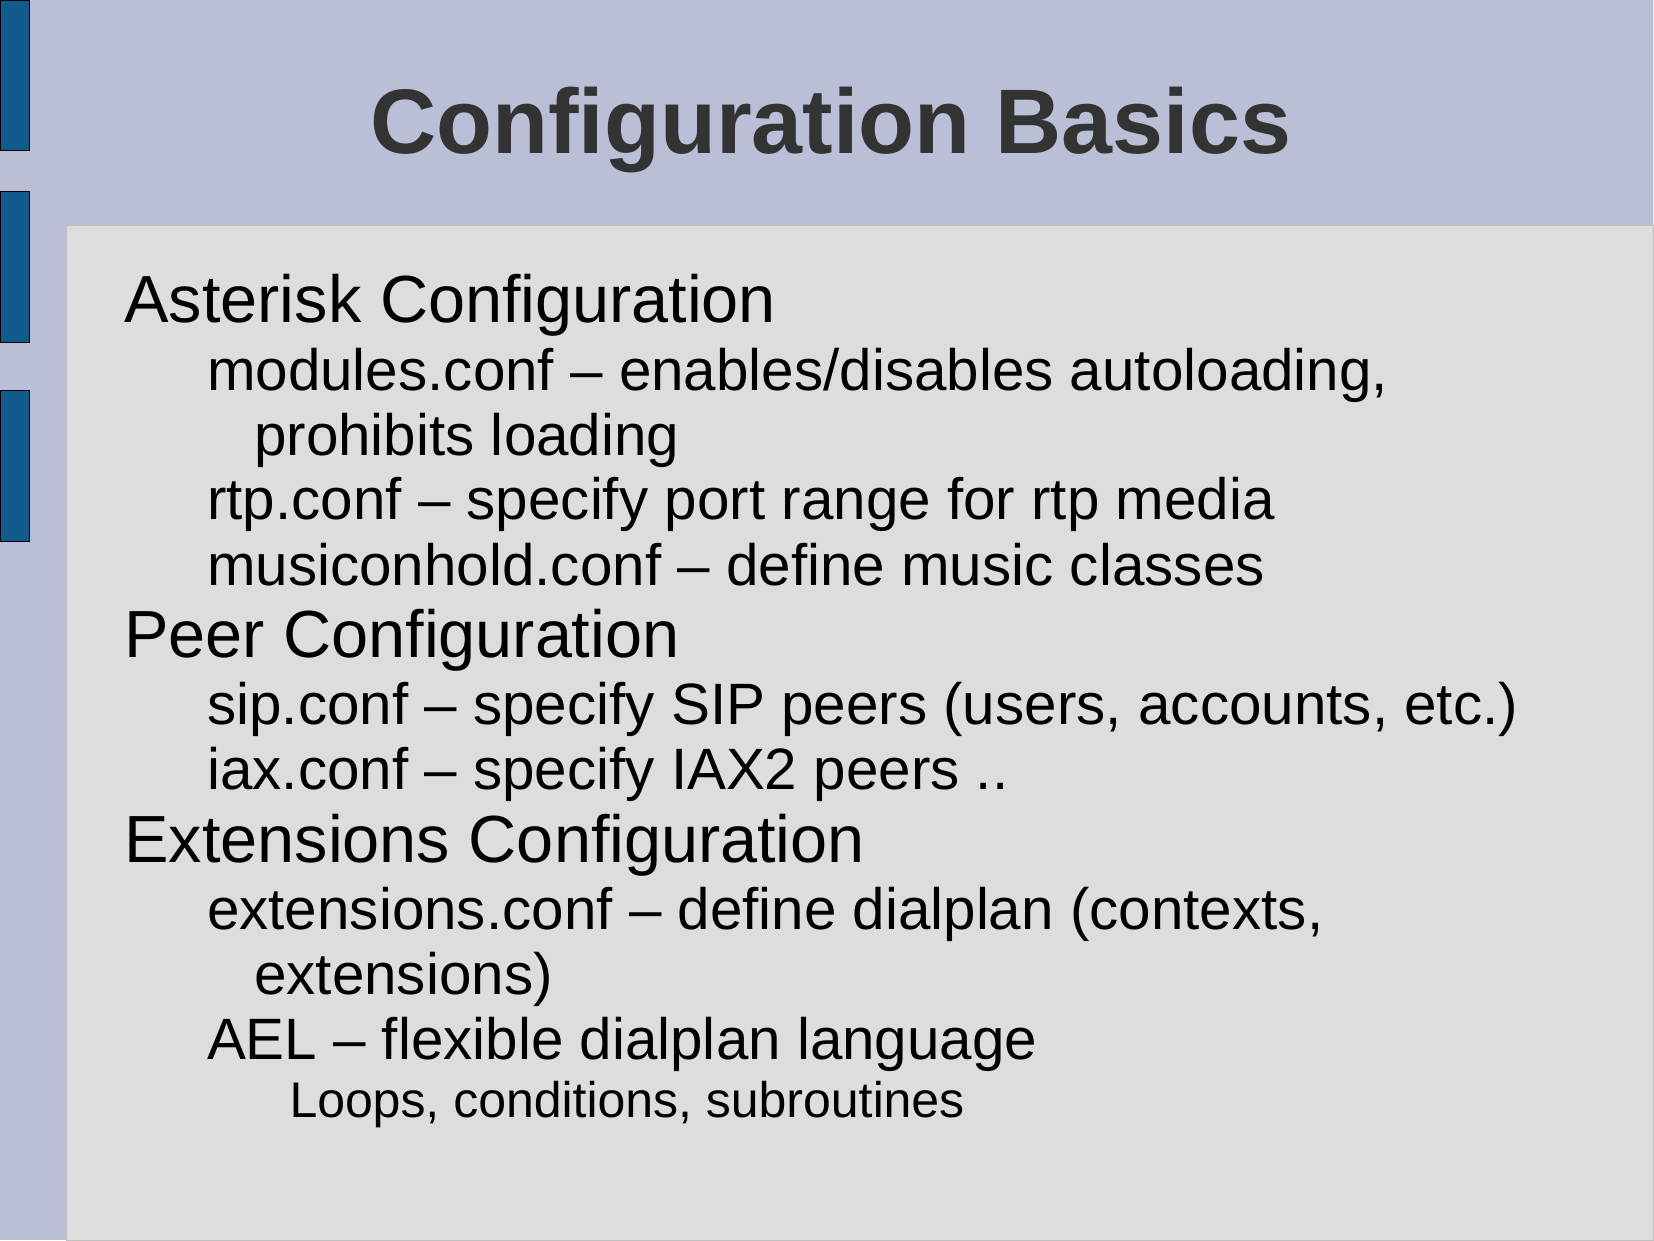

# Configuration Basics
Asterisk Configuration
modules.conf – enables/disables autoloading, prohibits loading
rtp.conf – specify port range for rtp media
musiconhold.conf – define music classes
Peer Configuration
sip.conf – specify SIP peers (users, accounts, etc.)
iax.conf – specify IAX2 peers ..
Extensions Configuration
extensions.conf – define dialplan (contexts, extensions)
AEL – flexible dialplan language
Loops, conditions, subroutines